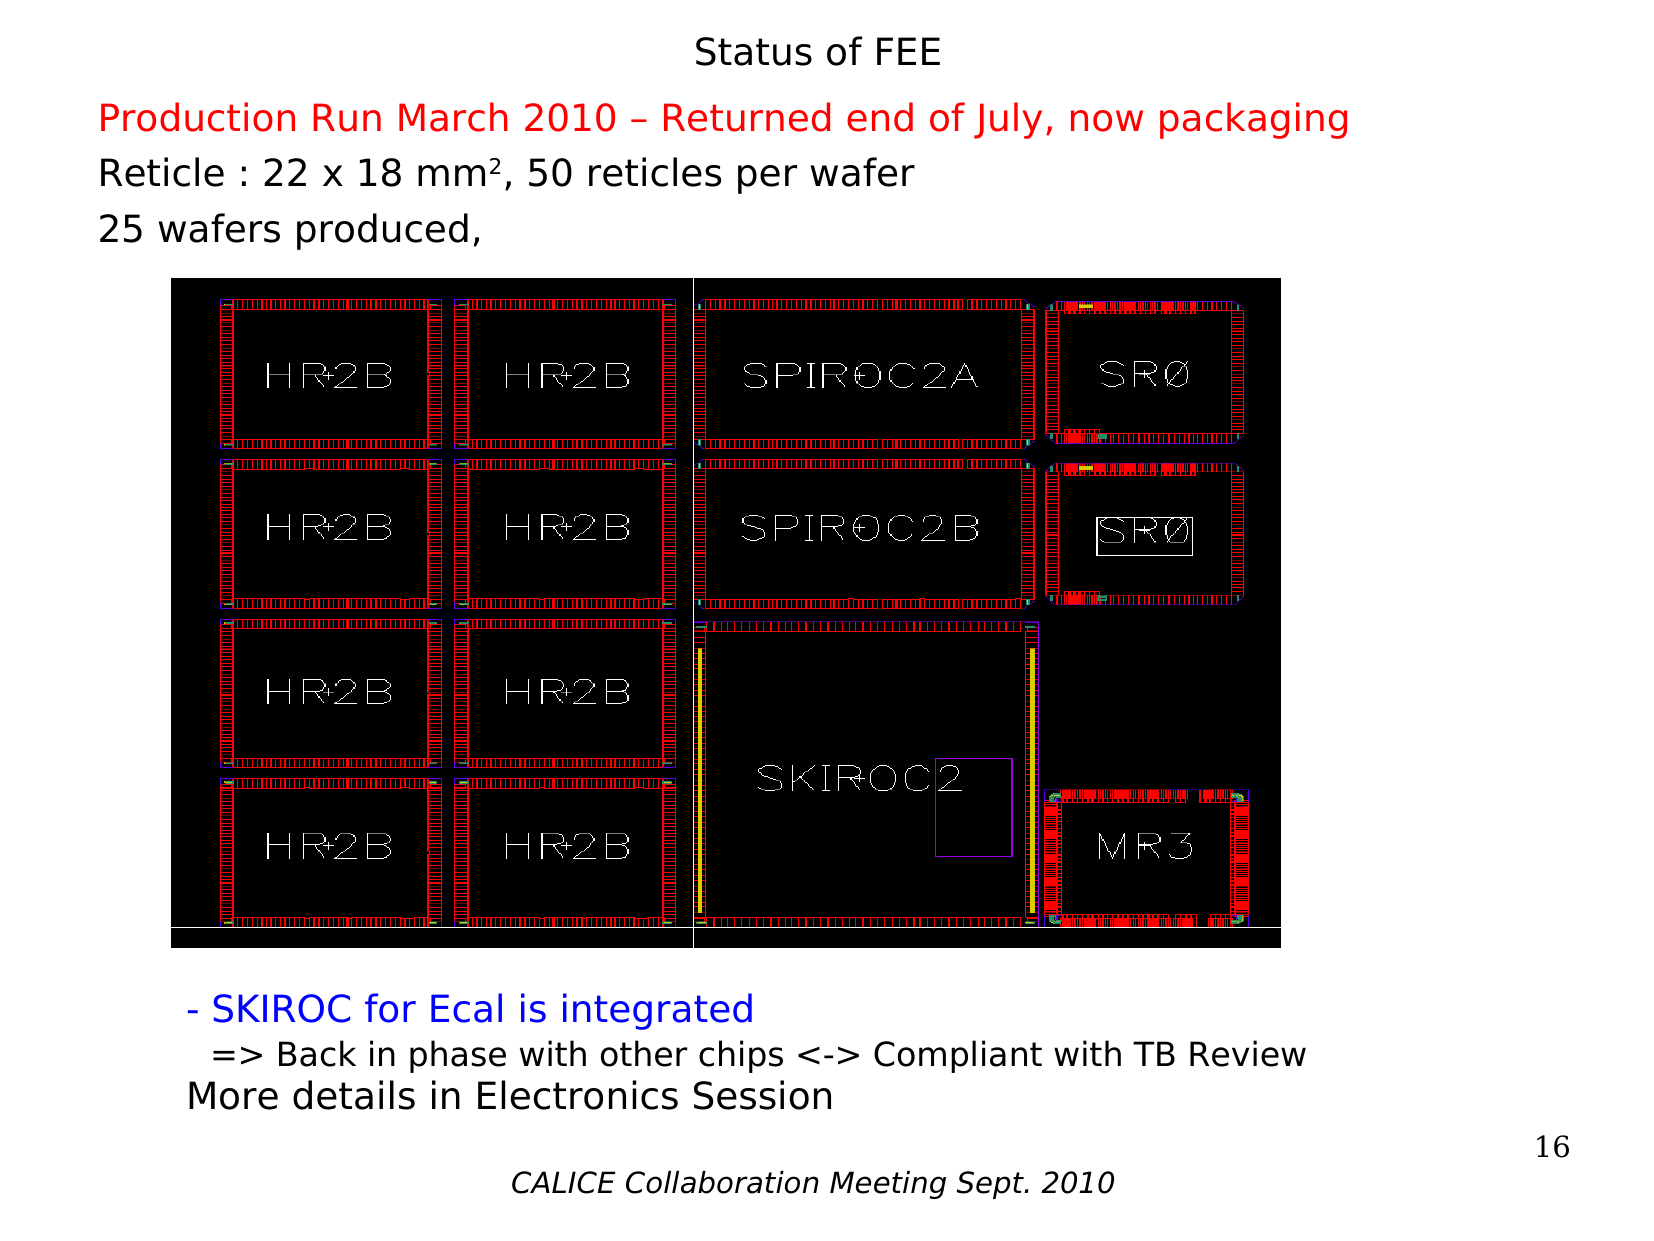

Status of FEE
# Production Run March 2010 – Returned end of July, now packaging
Reticle : 22 x 18 mm2, 50 reticles per wafer
25 wafers produced,
- SKIROC for Ecal is integrated
 => Back in phase with other chips <-> Compliant with TB Review
More details in Electronics Session
16